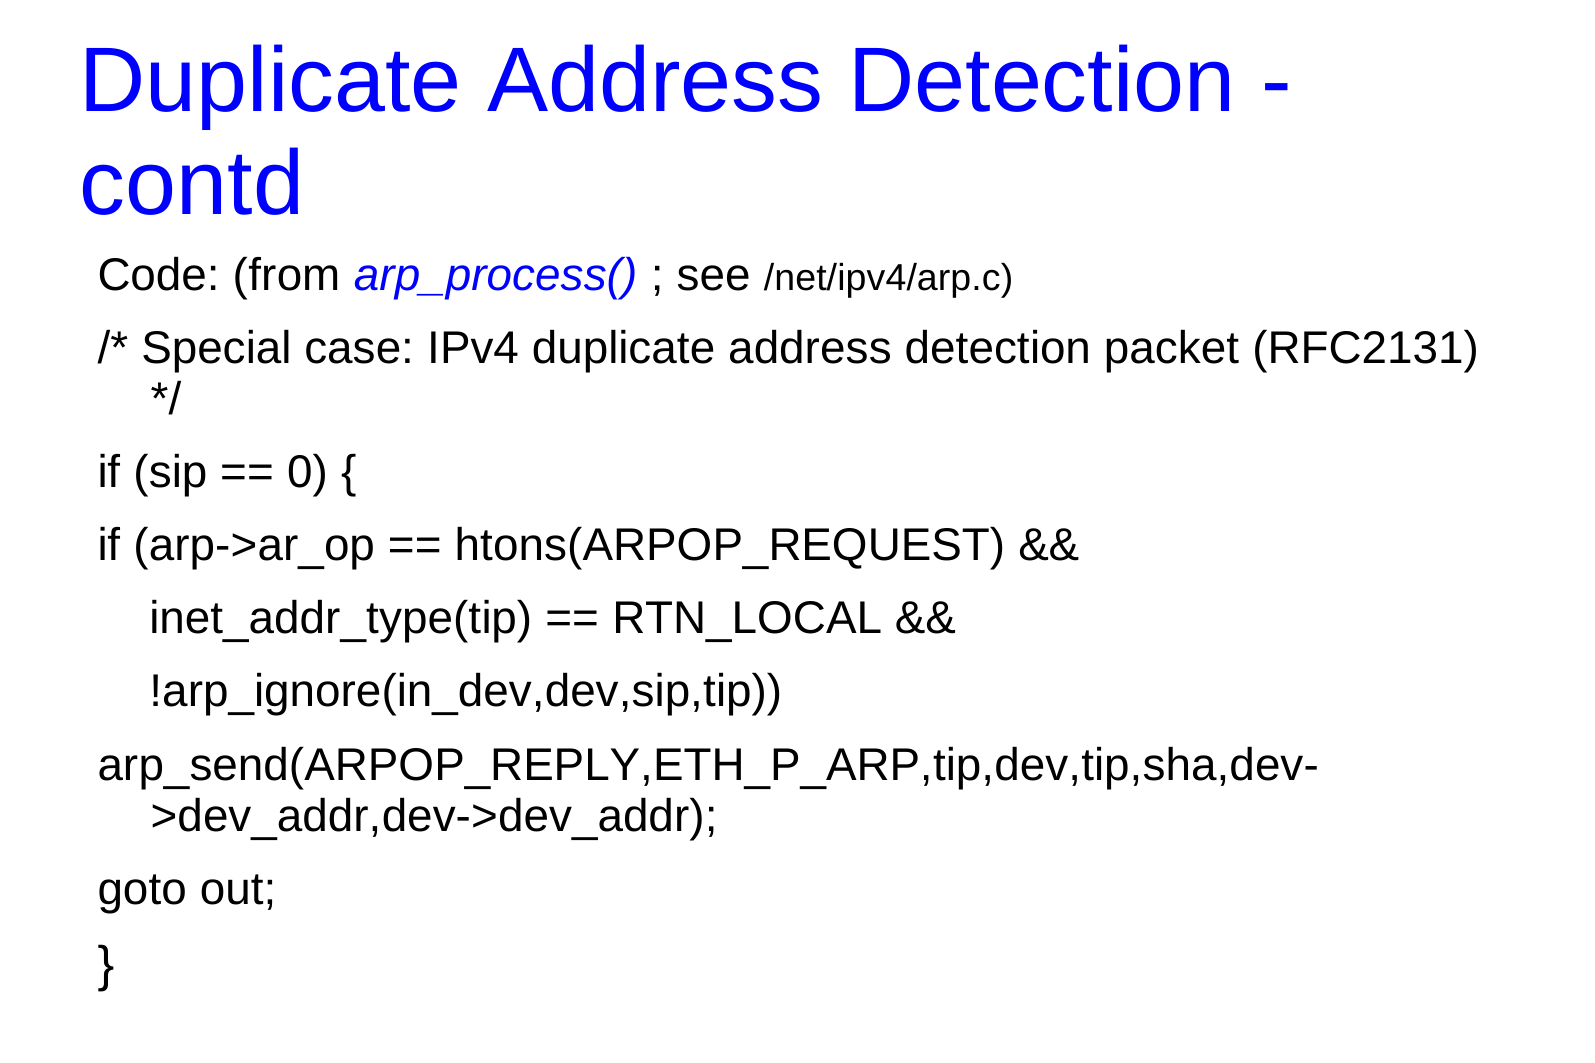

# Duplicate Address Detection -contd
Code: (from arp_process() ; see /net/ipv4/arp.c)
/* Special case: IPv4 duplicate address detection packet (RFC2131) */
if (sip == 0) {
if (arp->ar_op == htons(ARPOP_REQUEST) &&
 inet_addr_type(tip) == RTN_LOCAL &&
 !arp_ignore(in_dev,dev,sip,tip))
arp_send(ARPOP_REPLY,ETH_P_ARP,tip,dev,tip,sha,dev->dev_addr,dev->dev_addr);
goto out;
}